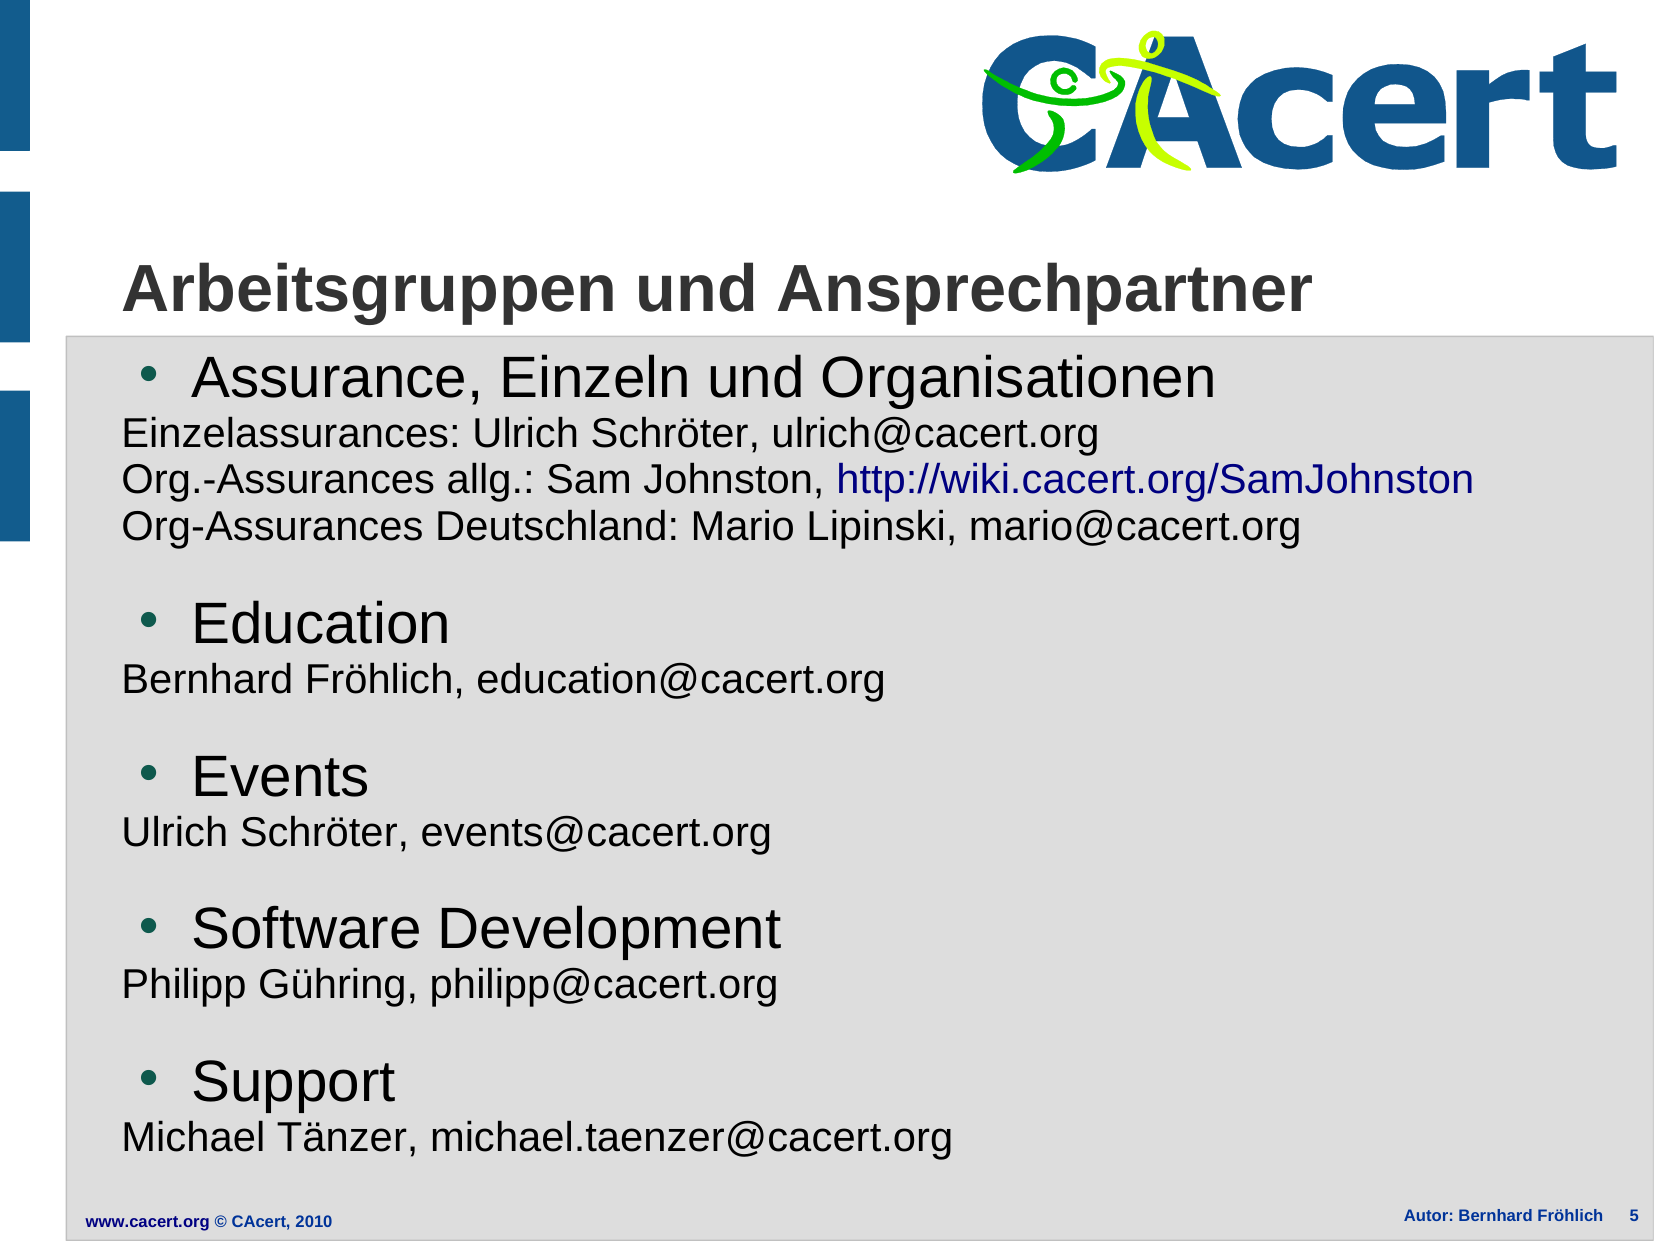

# Arbeitsgruppen und Ansprechpartner
Assurance, Einzeln und Organisationen
Einzelassurances: Ulrich Schröter, ulrich@cacert.org
Org.-Assurances allg.: Sam Johnston, http://wiki.cacert.org/SamJohnston
Org-Assurances Deutschland: Mario Lipinski, mario@cacert.org
Education
Bernhard Fröhlich, education@cacert.org
Events
Ulrich Schröter, events@cacert.org
Software Development
Philipp Gühring, philipp@cacert.org
Support
Michael Tänzer, michael.taenzer@cacert.org